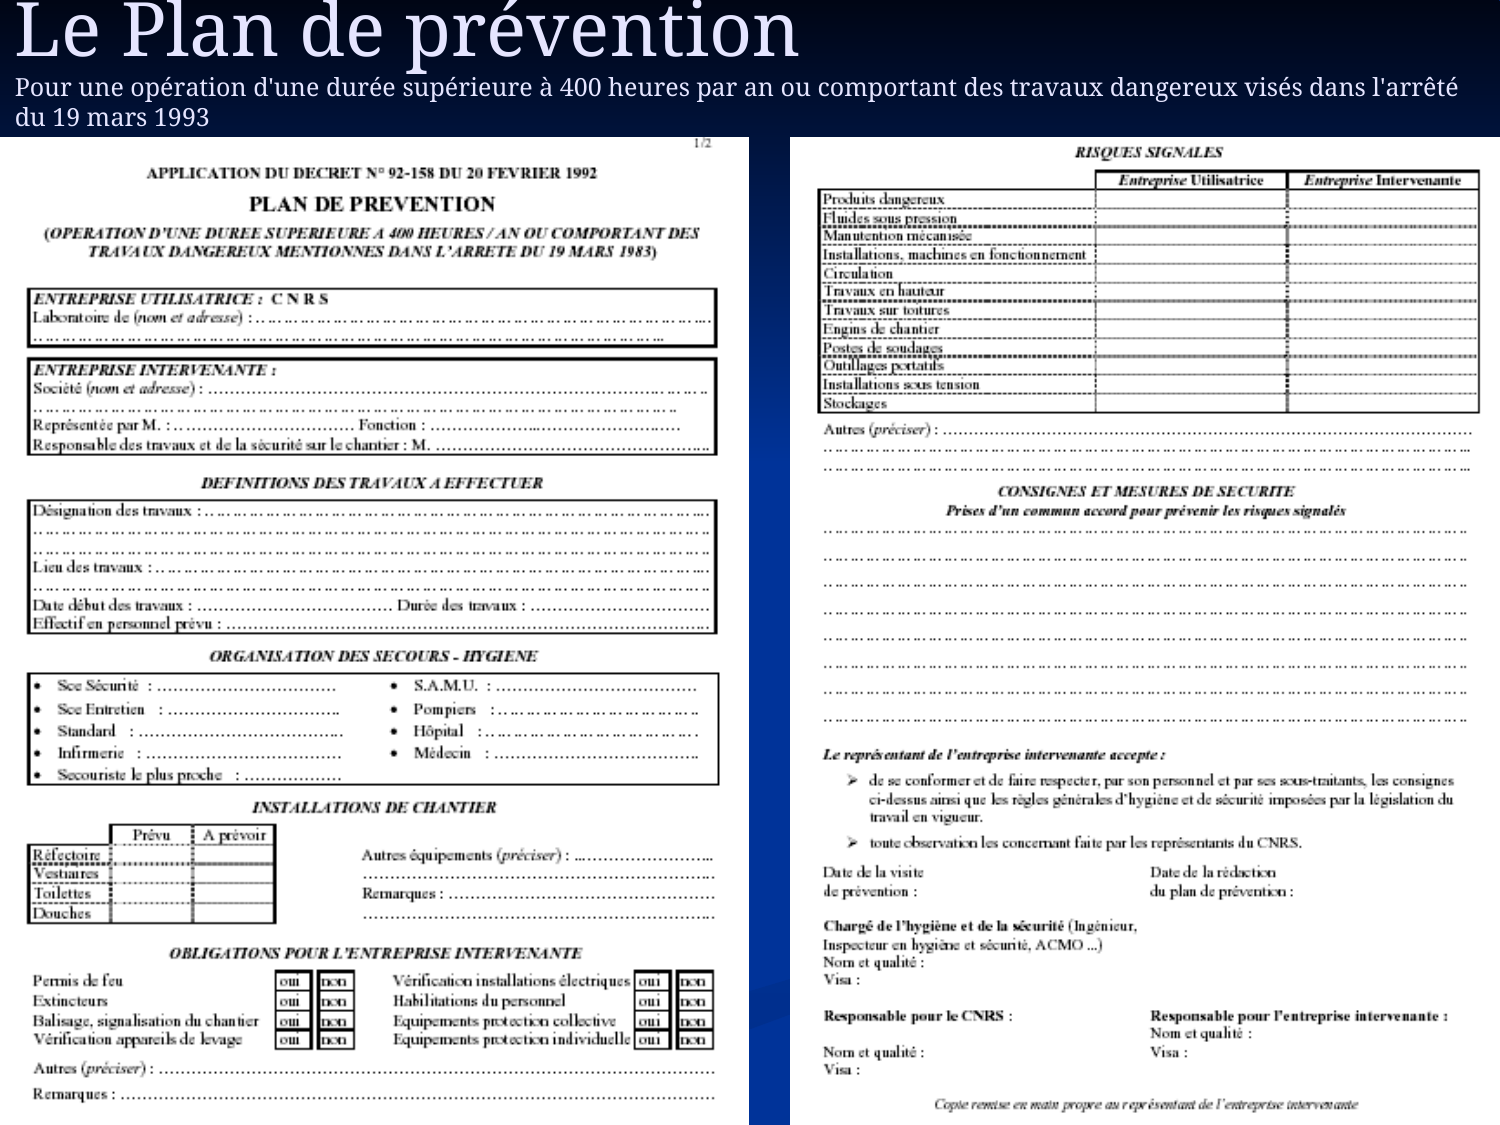

Le Plan de prévention
Pour une opération d'une durée supérieure à 400 heures par an ou comportant des travaux dangereux visés dans l'arrêté du 19 mars 1993